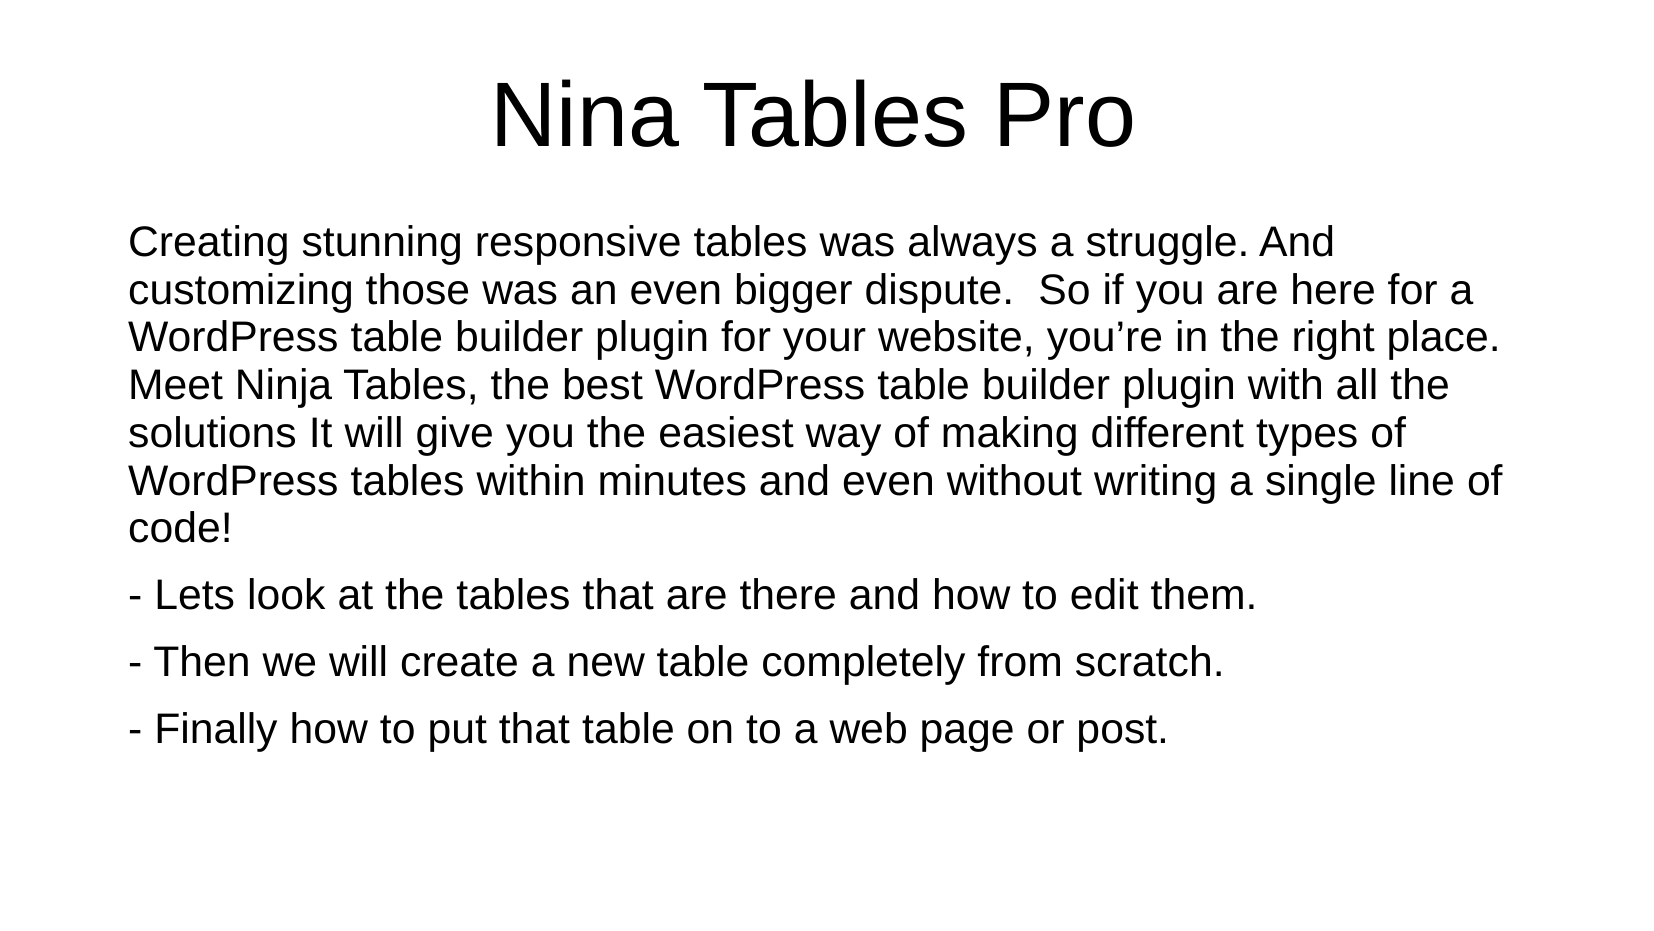

# Nina Tables Pro
Creating stunning responsive tables was always a struggle. And customizing those was an even bigger dispute. So if you are here for a WordPress table builder plugin for your website, you’re in the right place. Meet Ninja Tables, the best WordPress table builder plugin with all the solutions It will give you the easiest way of making different types of WordPress tables within minutes and even without writing a single line of code!
- Lets look at the tables that are there and how to edit them.
- Then we will create a new table completely from scratch.
- Finally how to put that table on to a web page or post.